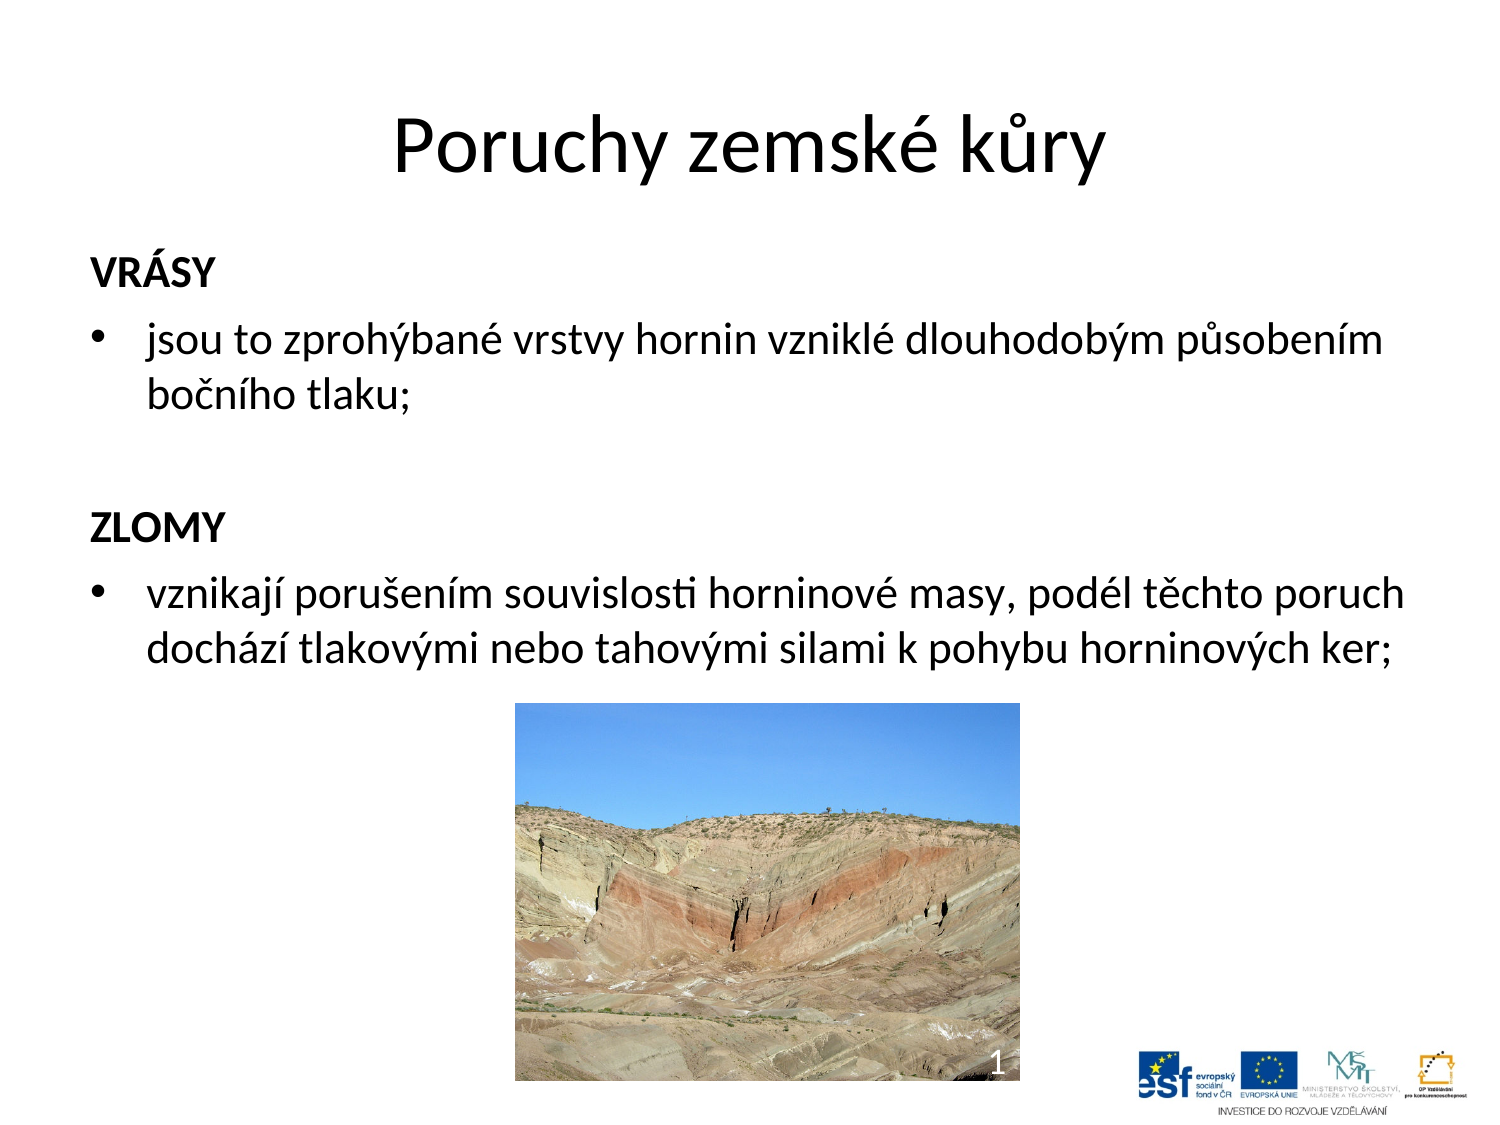

# Poruchy zemské kůry
VRÁSY
jsou to zprohýbané vrstvy hornin vzniklé dlouhodobým působením bočního tlaku;
ZLOMY
vznikají porušením souvislosti horninové masy, podél těchto poruch dochází tlakovými nebo tahovými silami k pohybu horninových ker;
1